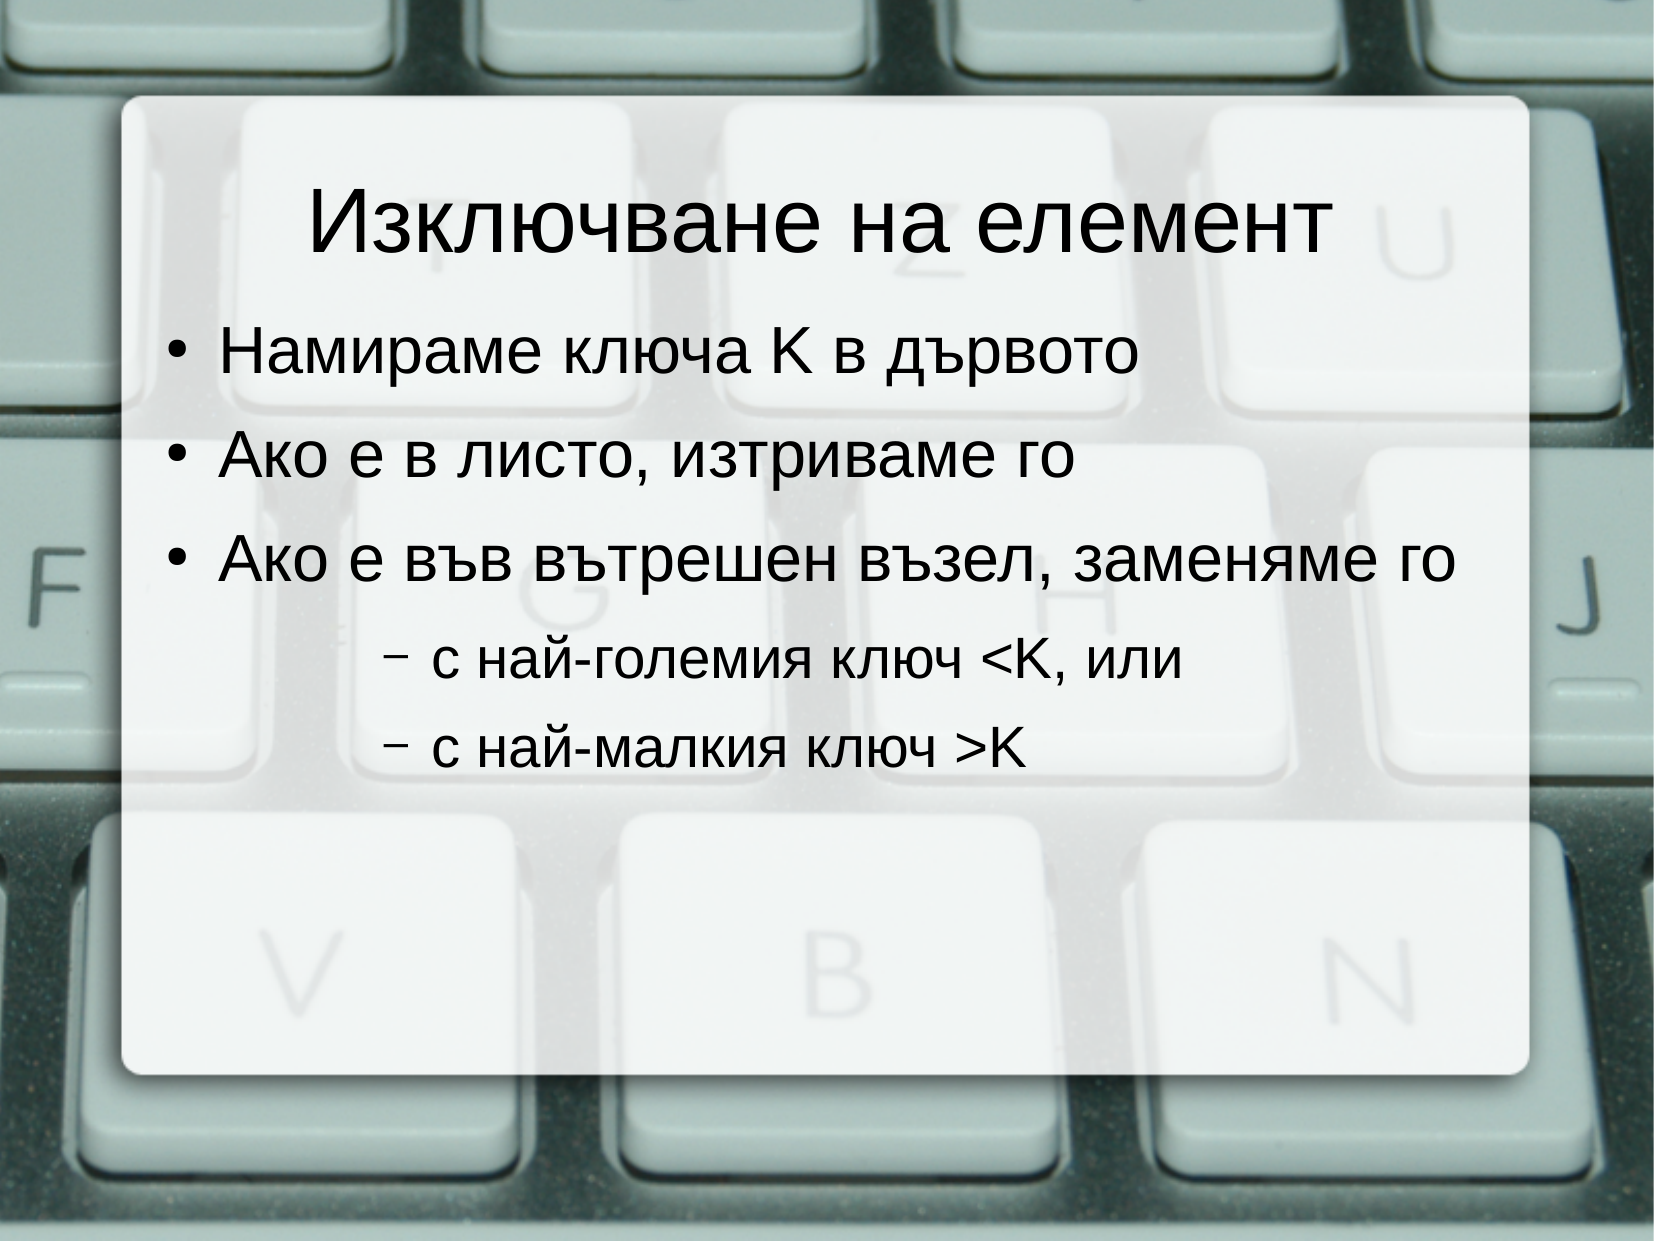

# Изключване на елемент
Намираме ключа K в дървото
Ако е в листо, изтриваме го
Ако е във вътрешен възел, заменяме го
с най-големия ключ <K, или
с най-малкия ключ >K